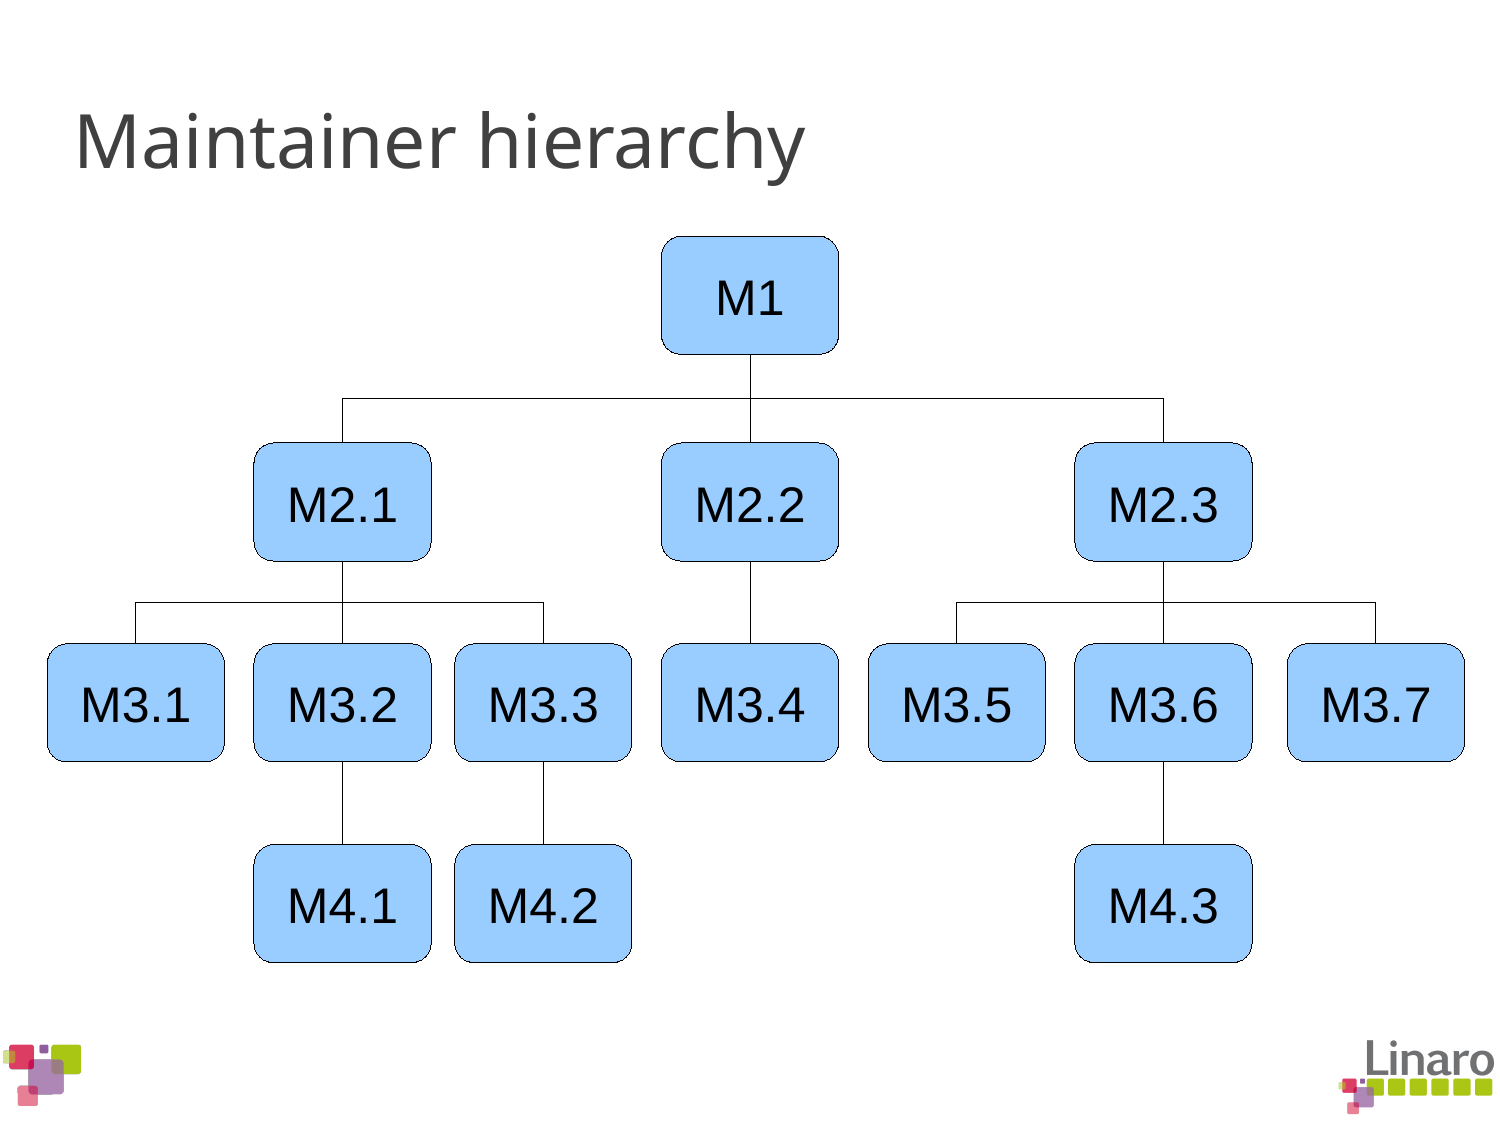

# Maintainer hierarchy
M1
M2.1
M2.2
M2.3
M3.1
M3.2
M3.3
M3.4
M3.5
M3.6
M3.7
M4.1
M4.2
M4.3